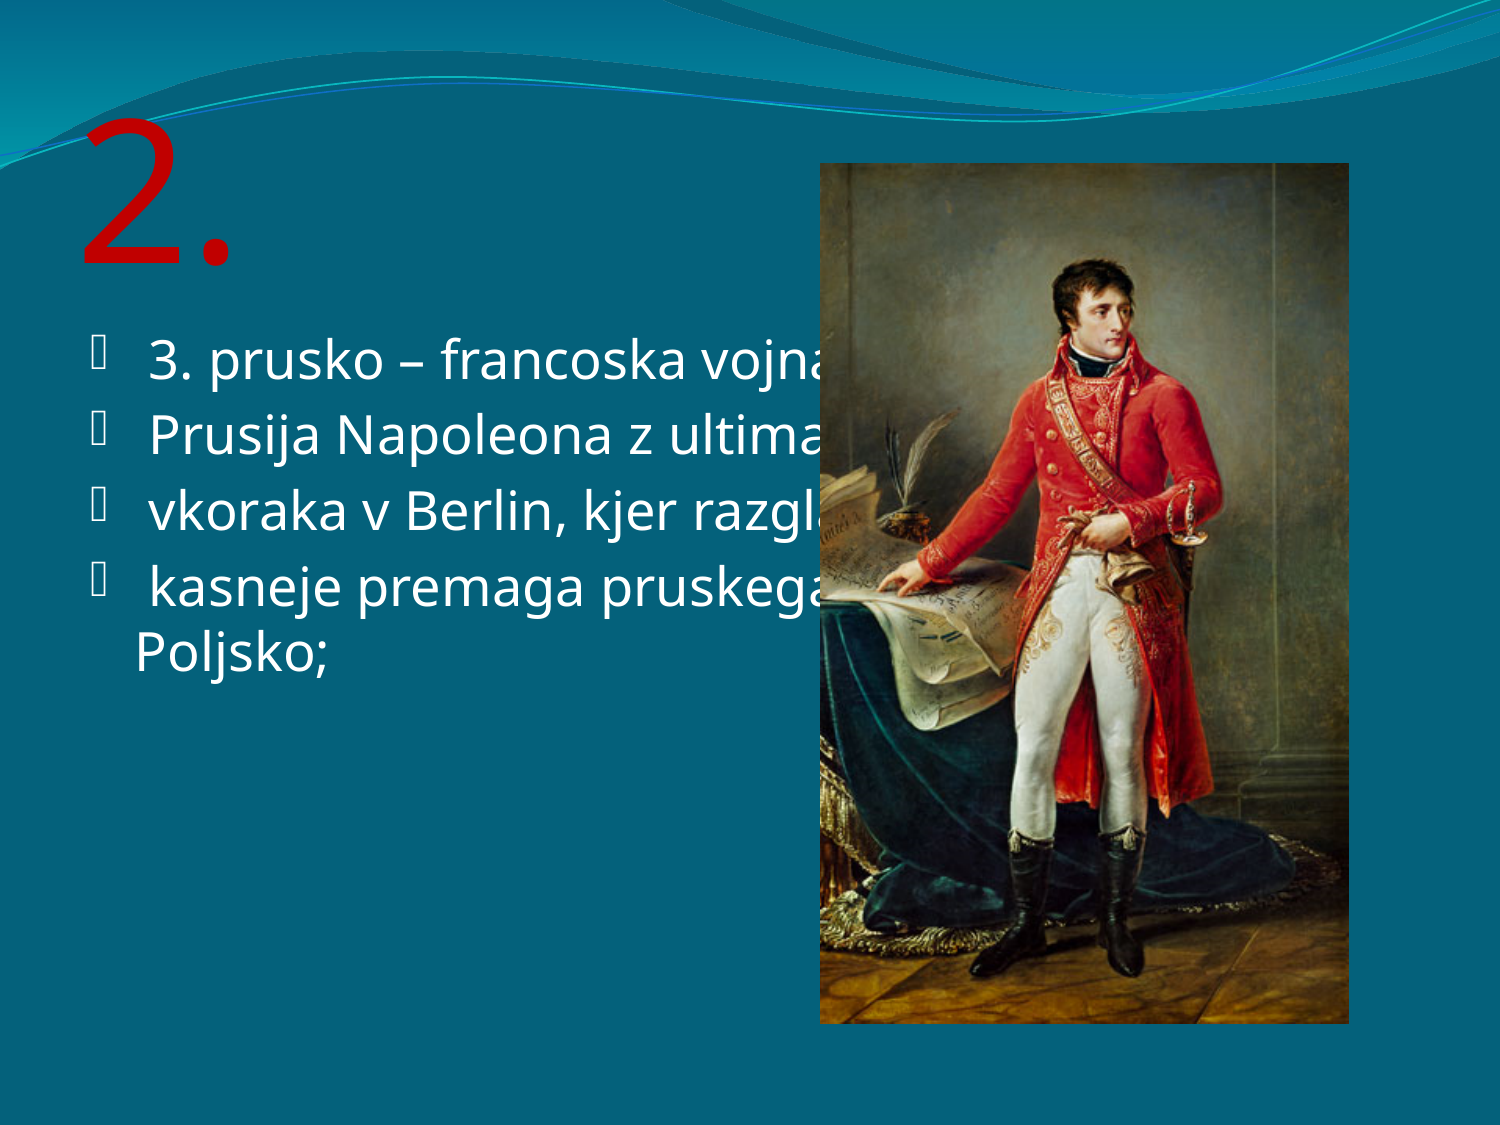

# 2.
 3. prusko – francoska vojna (1806/07):
 Prusija Napoleona z ultimatom vplete v vojno
 vkoraka v Berlin, kjer razglasi celinsko zaporo
 kasneje premaga pruskega kralja in si pridobi Poljsko;